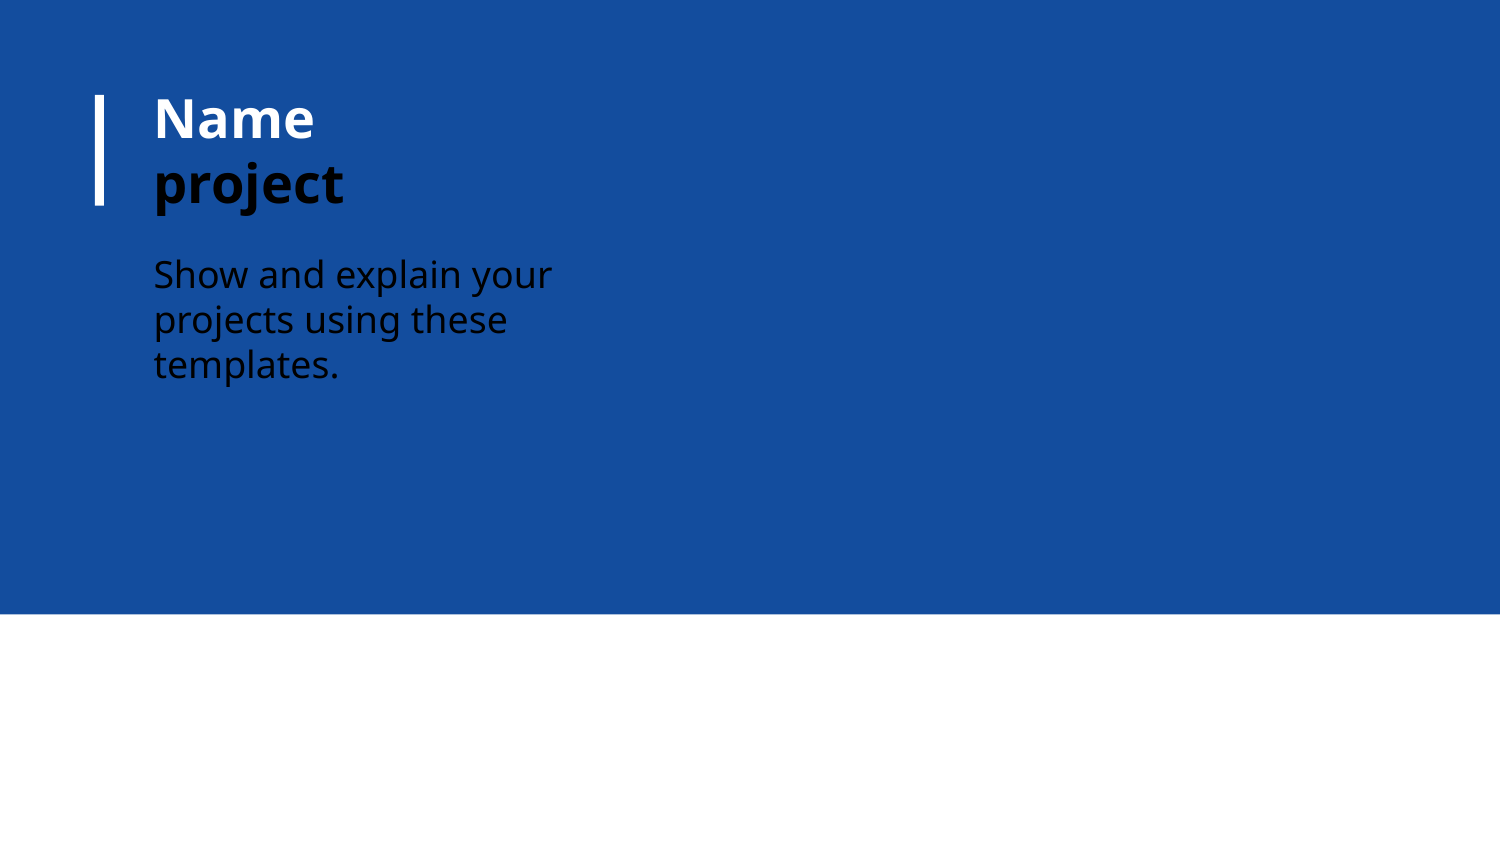

Name
project
# Show and explain your projects using these templates.